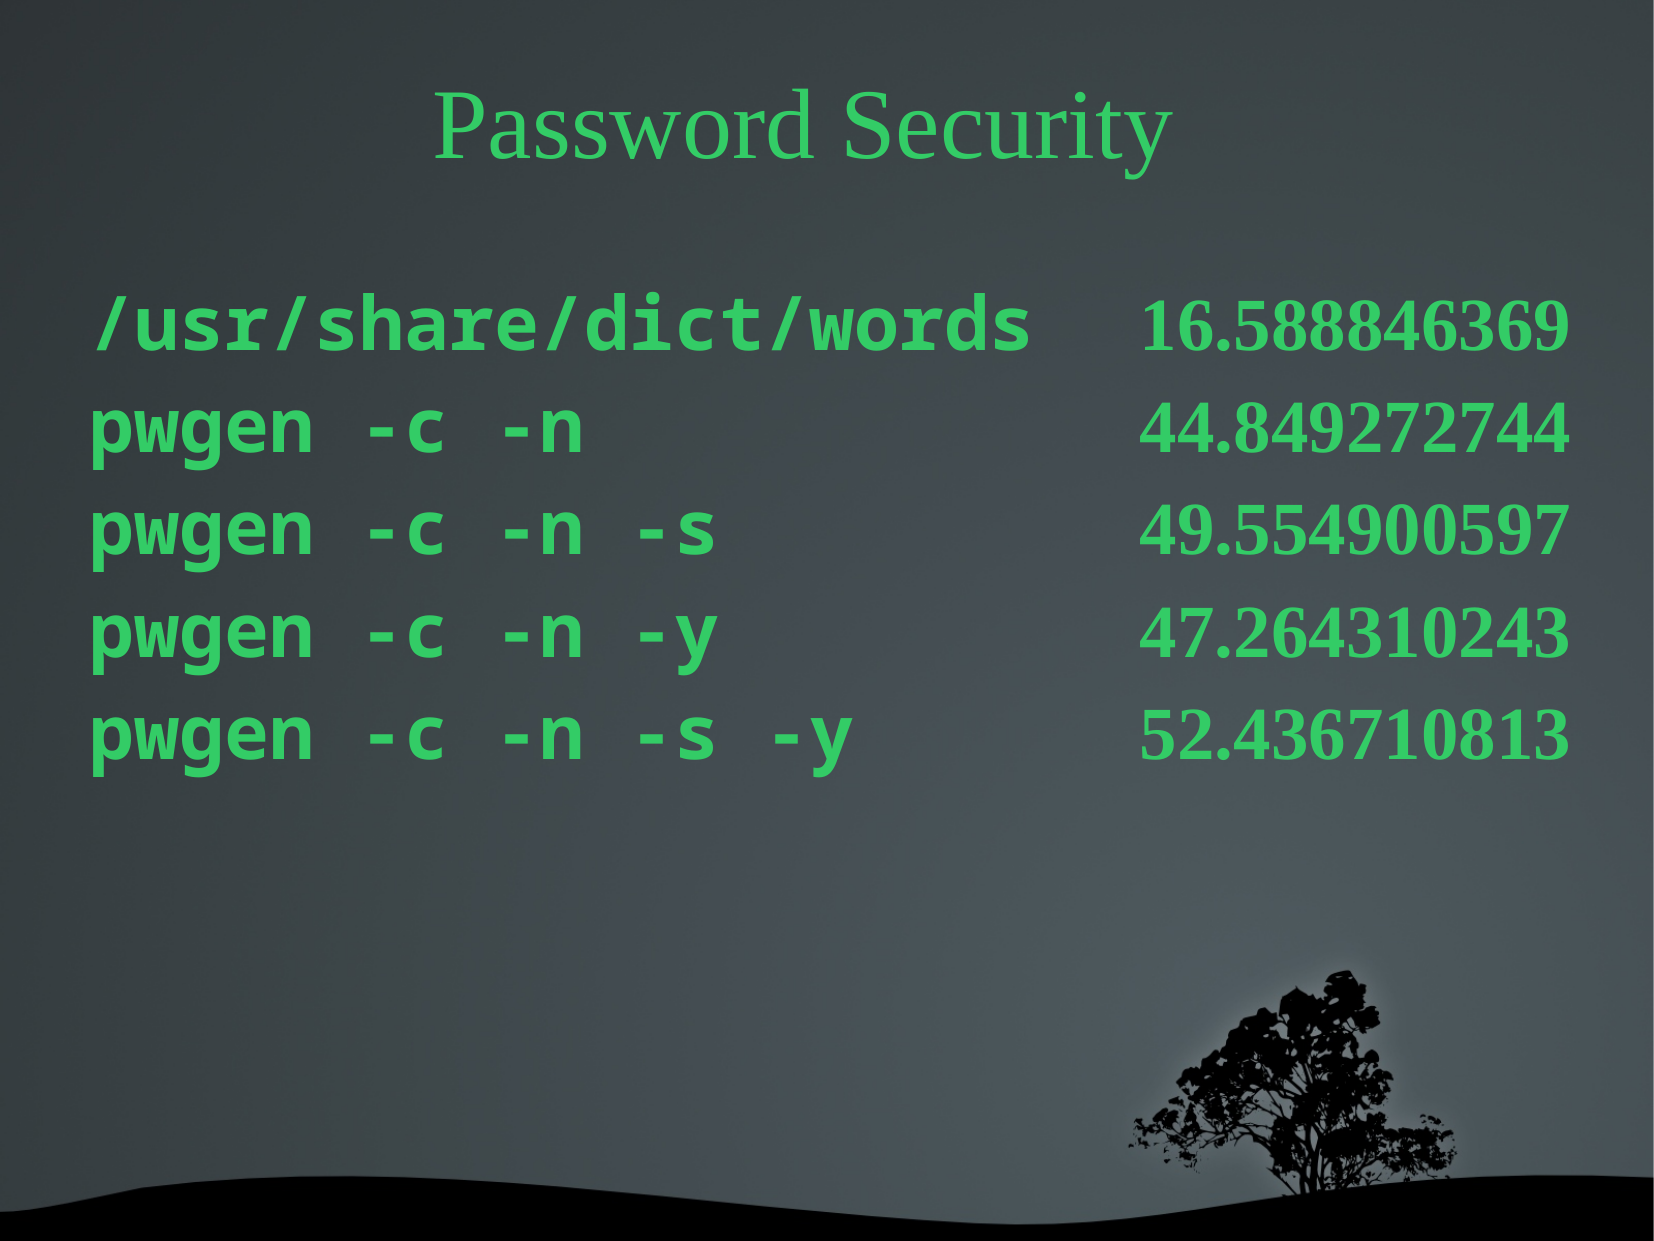

Password Security
/usr/share/dict/words		16.588846369
pwgen -c -n								44.849272744
pwgen -c -n -s						49.554900597
pwgen -c -n -y						47.264310243
pwgen -c -n -s -y				52.436710813